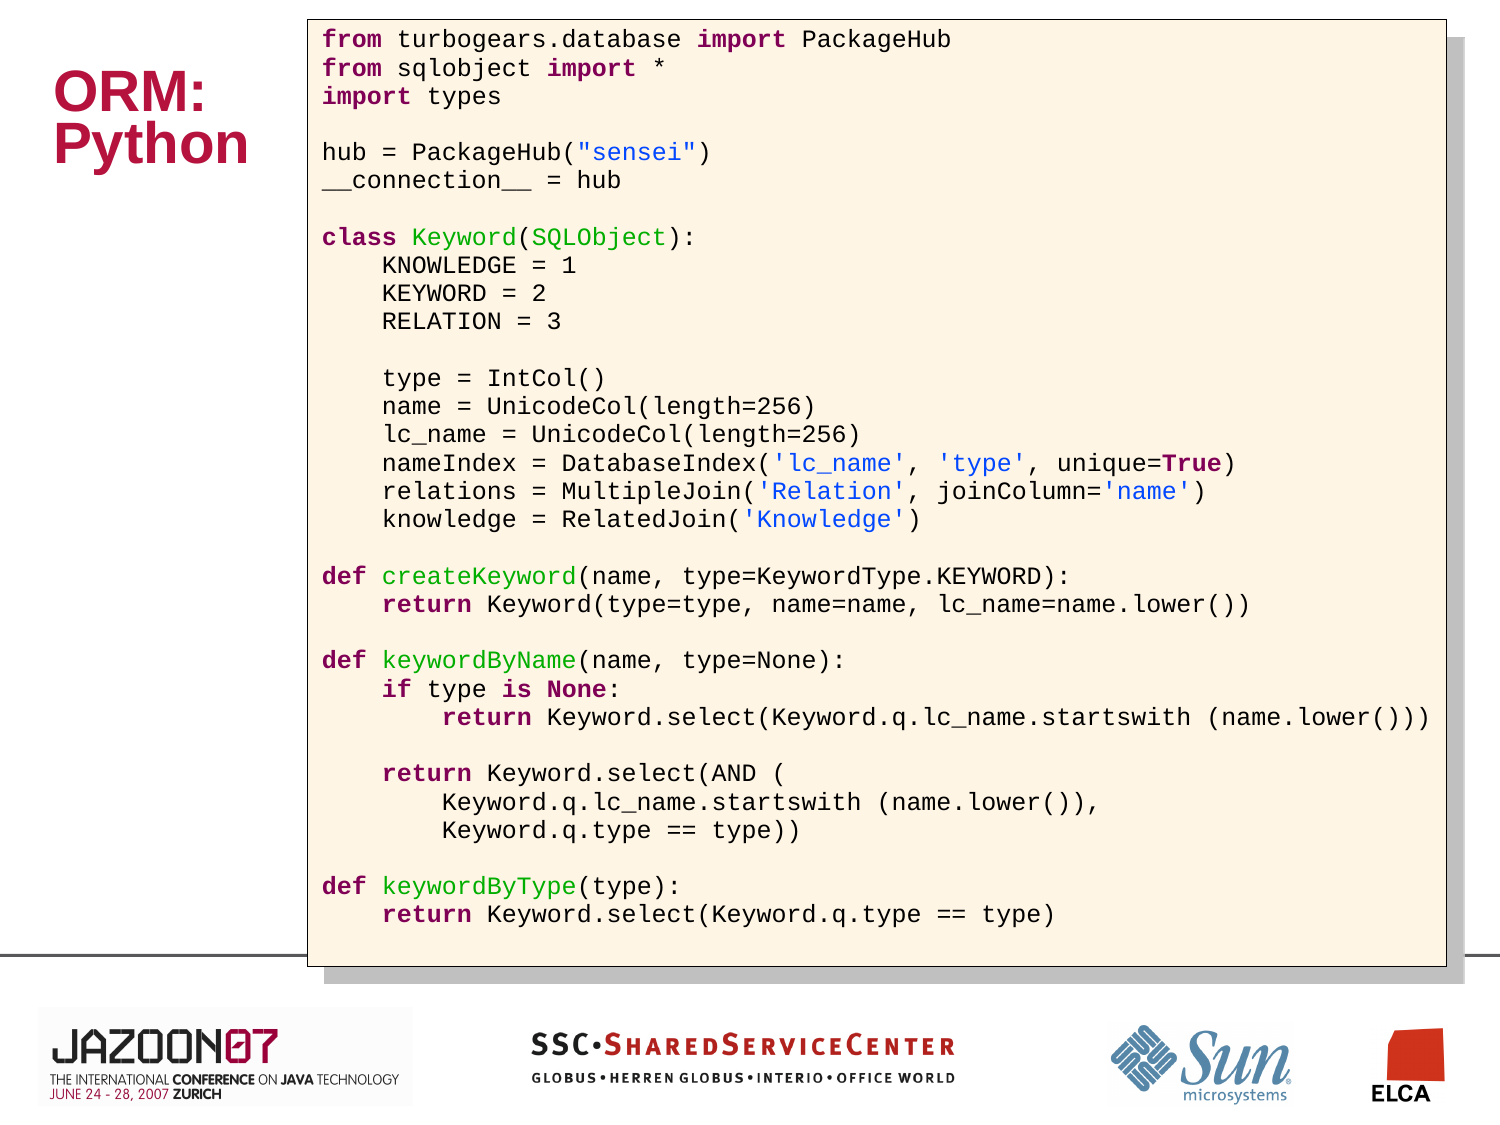

from turbogears.database import PackageHub
from sqlobject import *
import types
hub = PackageHub("sensei")
__connection__ = hub
class Keyword(SQLObject):
 KNOWLEDGE = 1
 KEYWORD = 2
 RELATION = 3
 type = IntCol()
 name = UnicodeCol(length=256)
 lc_name = UnicodeCol(length=256)
 nameIndex = DatabaseIndex('lc_name', 'type', unique=True)
 relations = MultipleJoin('Relation', joinColumn='name')
 knowledge = RelatedJoin('Knowledge')
def createKeyword(name, type=KeywordType.KEYWORD):
 return Keyword(type=type, name=name, lc_name=name.lower())
def keywordByName(name, type=None):
 if type is None:
 return Keyword.select(Keyword.q.lc_name.startswith (name.lower()))
 return Keyword.select(AND (
 Keyword.q.lc_name.startswith (name.lower()),
 Keyword.q.type == type))
def keywordByType(type):
 return Keyword.select(Keyword.q.type == type)
# ORM: Python